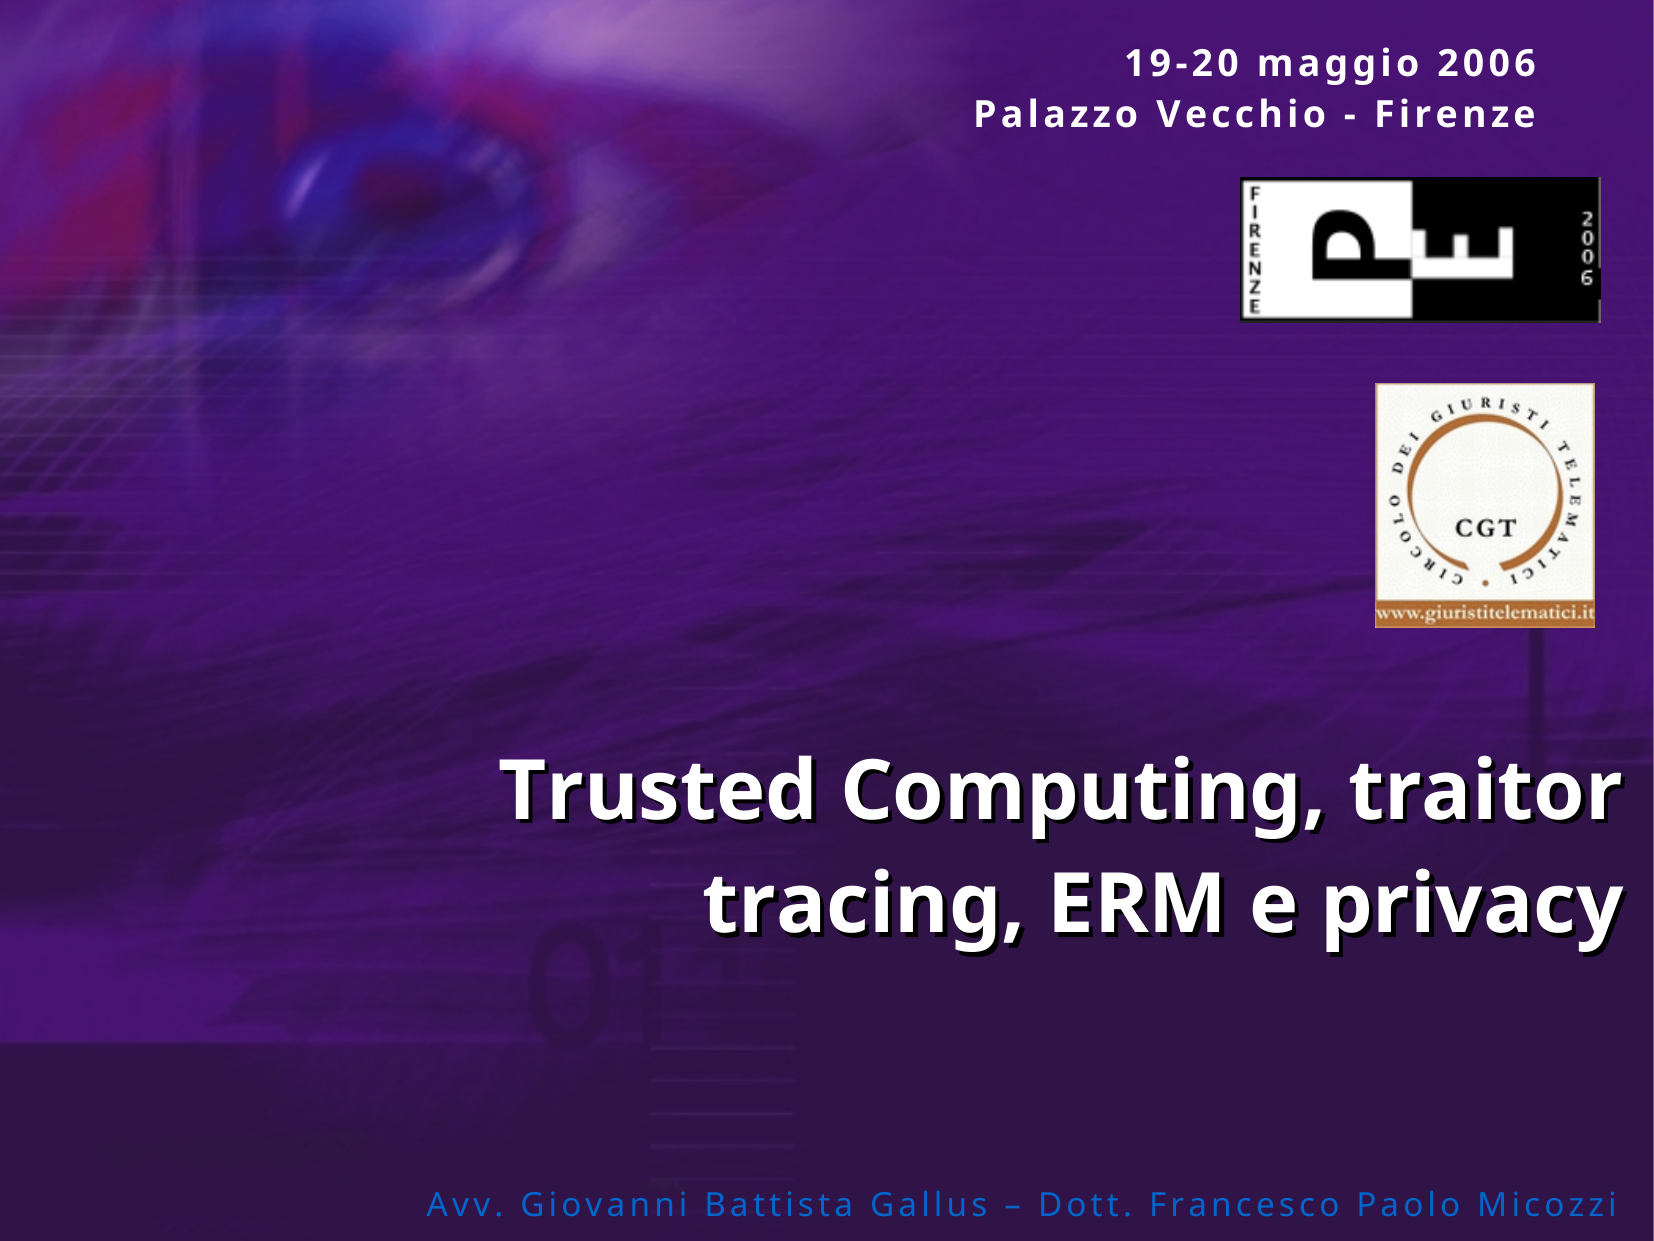

19-20 maggio 2006
Palazzo Vecchio - Firenze
# Trusted Computing, traitor tracing, ERM e privacy
dott. Francesco Paolo Micozzi - f.micozzi@studionati.it